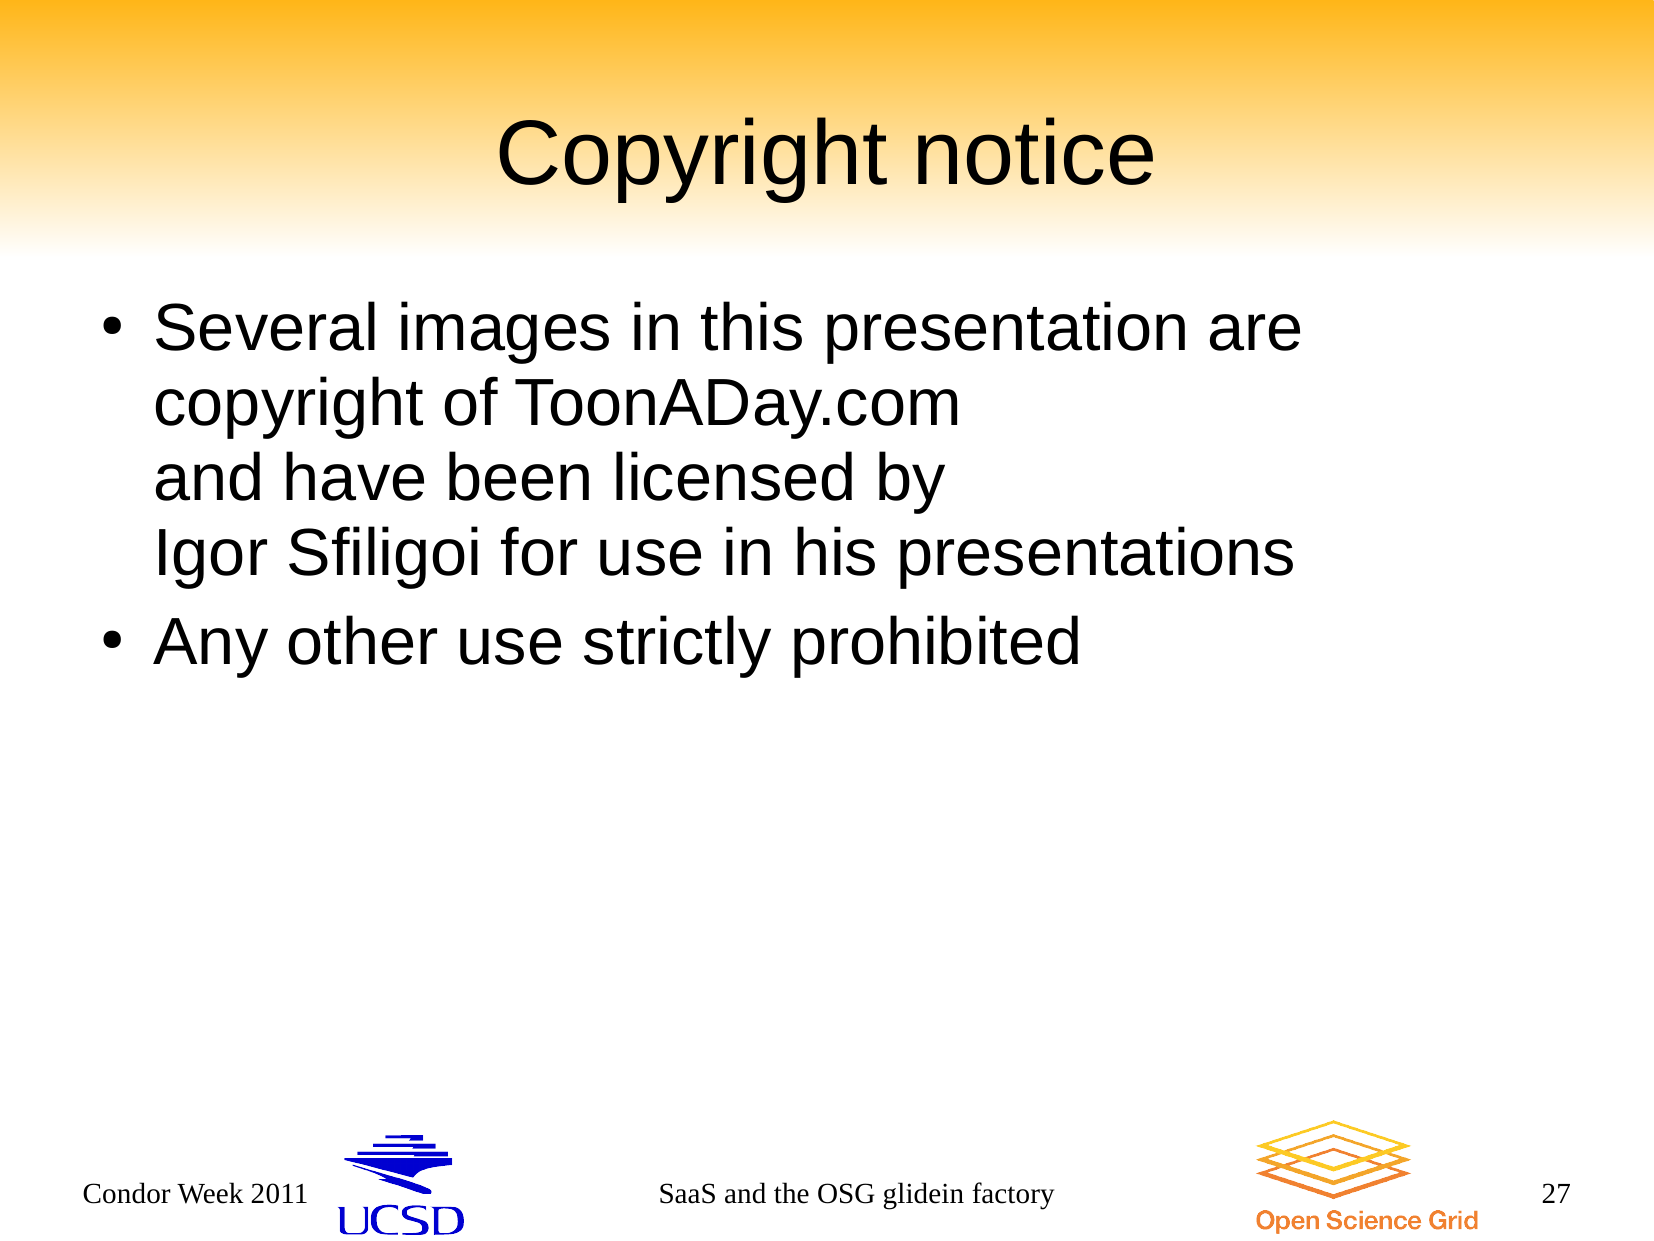

# Copyright notice
Several images in this presentation are copyright of ToonADay.com
and have been licensed by
Igor Sfiligoi for use in his presentations
Any other use strictly prohibited
Condor Week 2011
SaaS and the OSG glidein factory
27